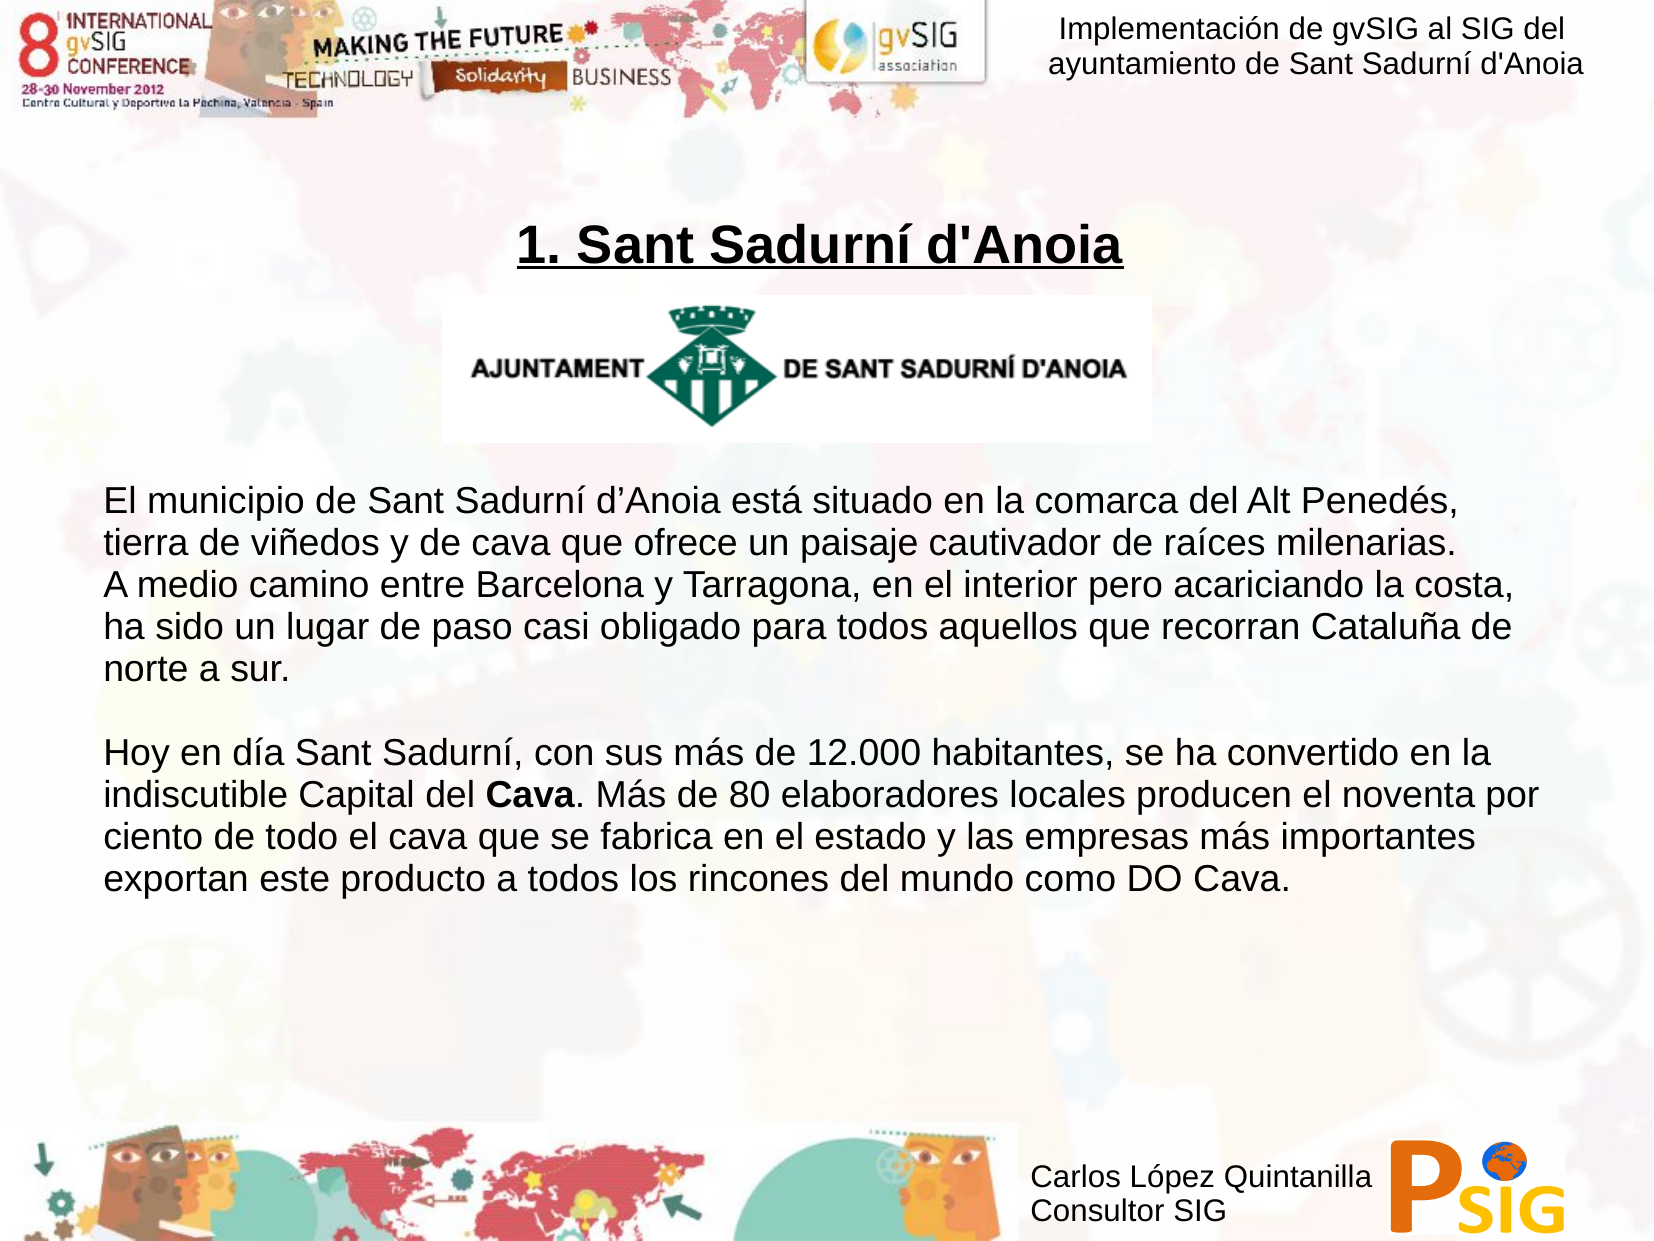

1. Sant Sadurní d'Anoia
El municipio de Sant Sadurní d’Anoia está situado en la comarca del Alt Penedés, tierra de viñedos y de cava que ofrece un paisaje cautivador de raíces milenarias.
A medio camino entre Barcelona y Tarragona, en el interior pero acariciando la costa, ha sido un lugar de paso casi obligado para todos aquellos que recorran Cataluña de norte a sur.
Hoy en día Sant Sadurní, con sus más de 12.000 habitantes, se ha convertido en la indiscutible Capital del Cava. Más de 80 elaboradores locales producen el noventa por ciento de todo el cava que se fabrica en el estado y las empresas más importantes exportan este producto a todos los rincones del mundo como DO Cava.